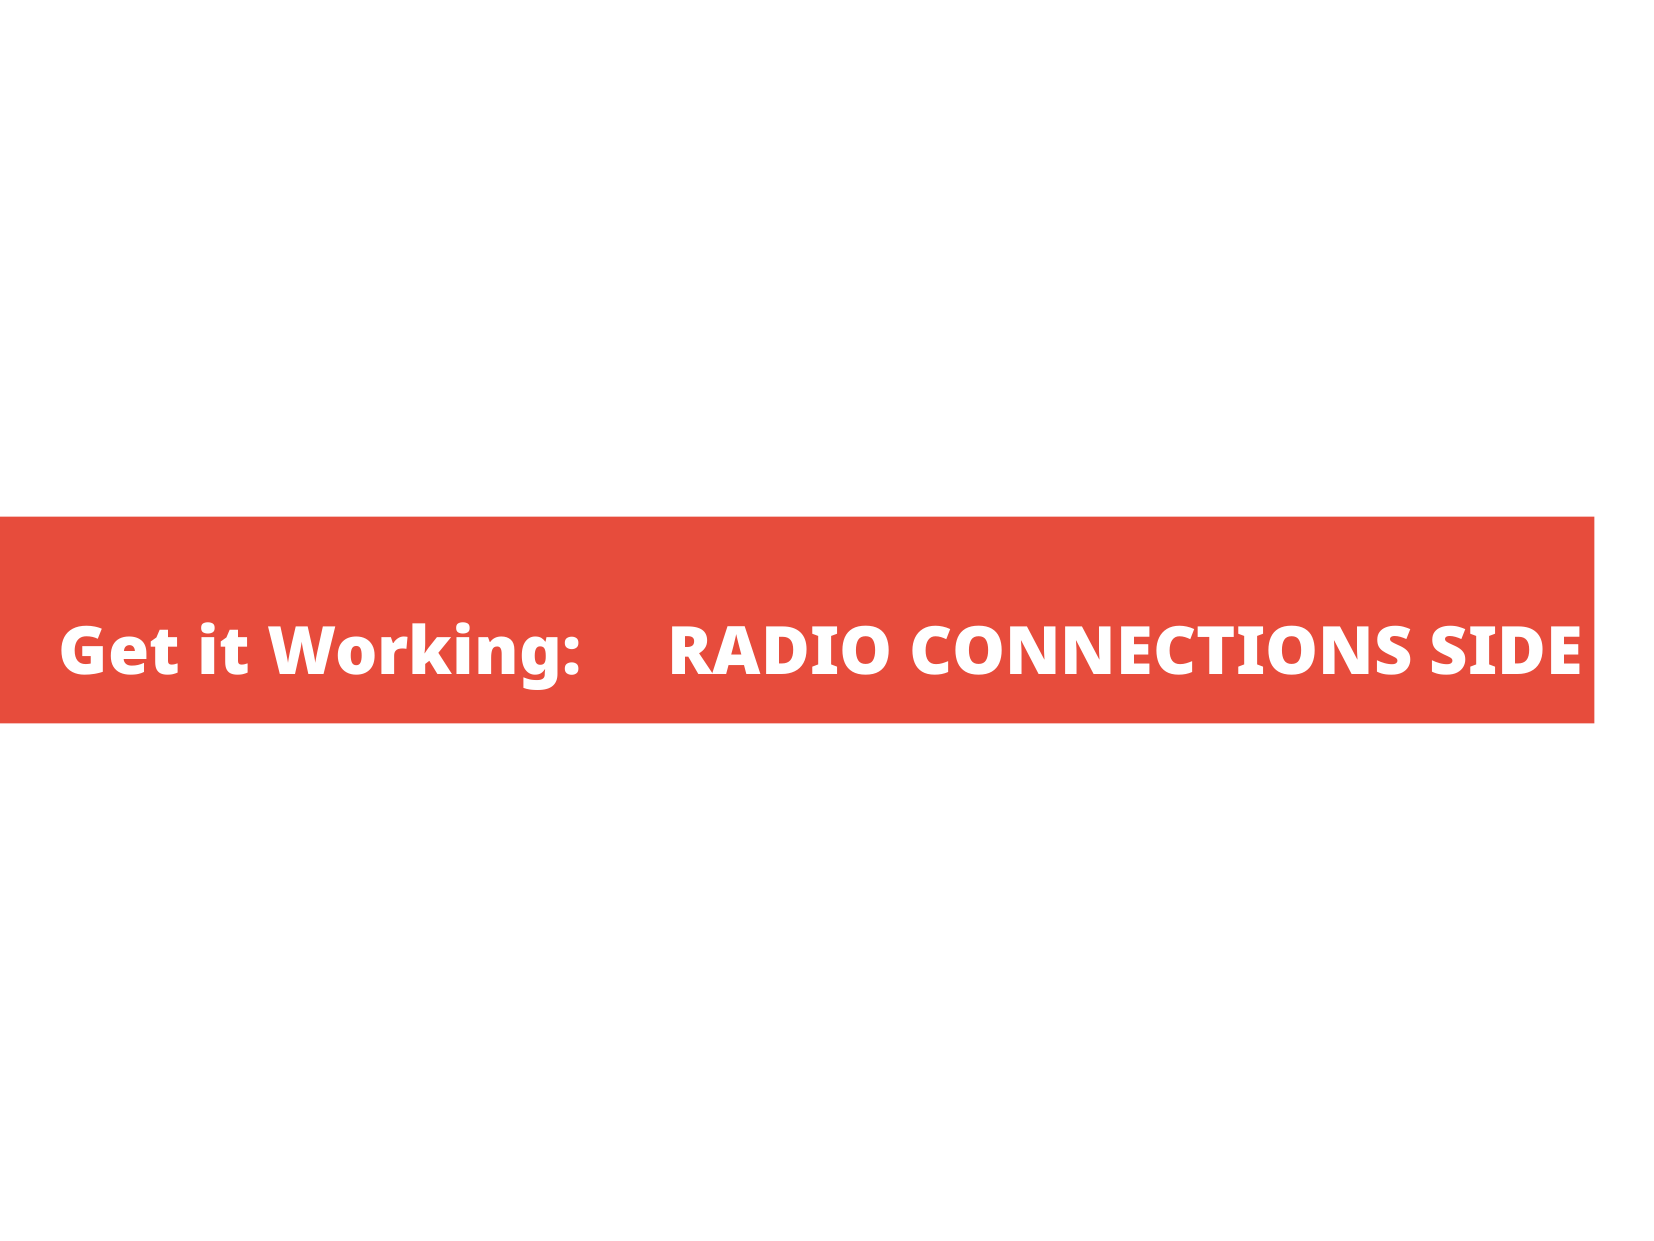

# Get it Working: RADIO CONNECTIONS SIDE